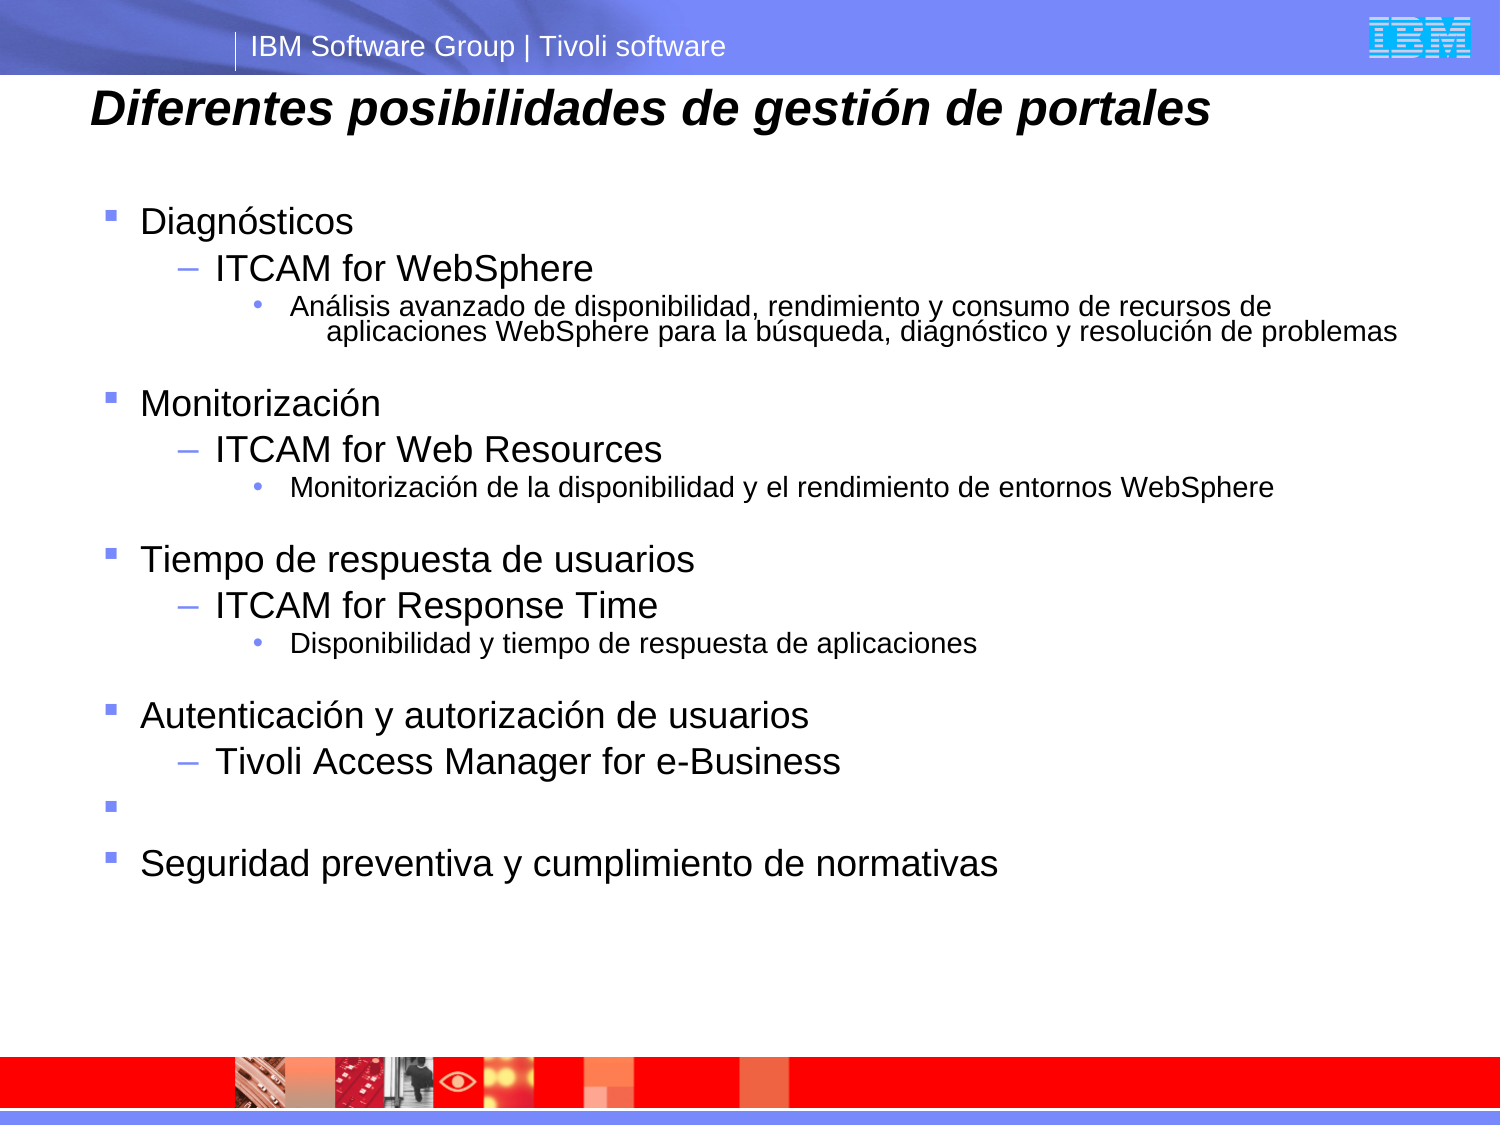

# Diferentes posibilidades de gestión de portales
Diagnósticos
ITCAM for WebSphere
Análisis avanzado de disponibilidad, rendimiento y consumo de recursos de aplicaciones WebSphere para la búsqueda, diagnóstico y resolución de problemas
Monitorización
ITCAM for Web Resources
Monitorización de la disponibilidad y el rendimiento de entornos WebSphere
Tiempo de respuesta de usuarios
ITCAM for Response Time
Disponibilidad y tiempo de respuesta de aplicaciones
Autenticación y autorización de usuarios
Tivoli Access Manager for e-Business
Seguridad preventiva y cumplimiento de normativas